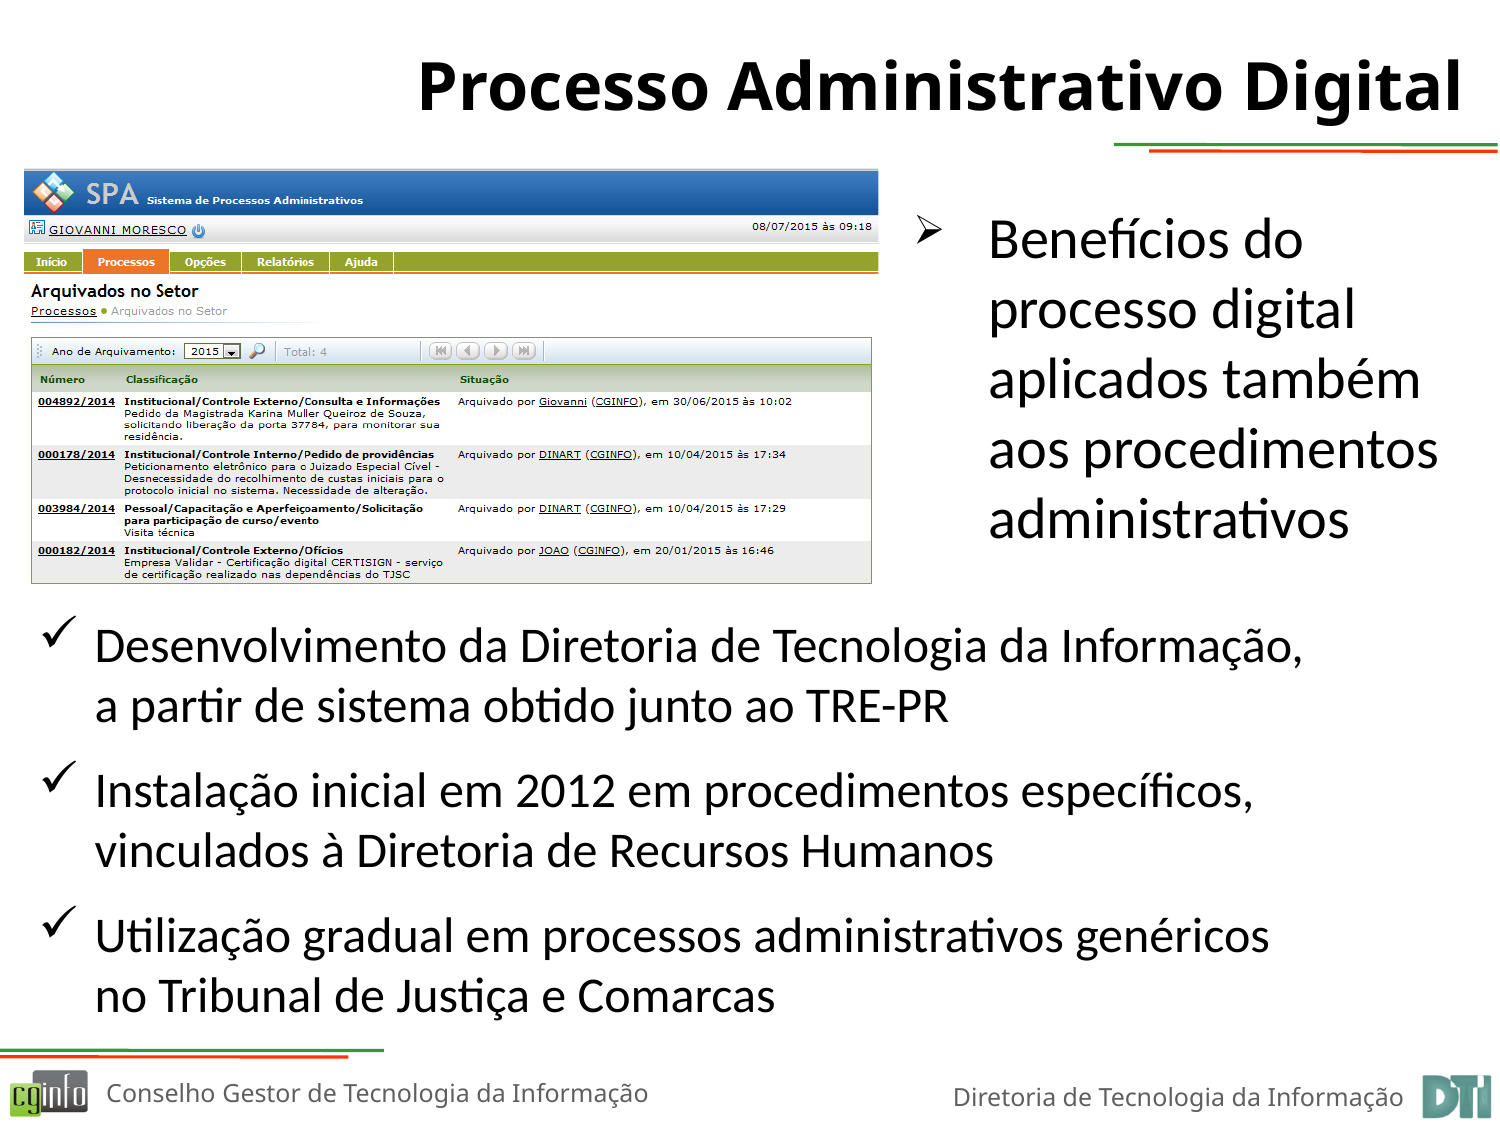

# Processo Administrativo Digital
Benefícios do processo digital aplicados também aos procedimentos administrativos
Desenvolvimento da Diretoria de Tecnologia da Informação, a partir de sistema obtido junto ao TRE-PR
Instalação inicial em 2012 em procedimentos específicos, vinculados à Diretoria de Recursos Humanos
Utilização gradual em processos administrativos genéricos no Tribunal de Justiça e Comarcas